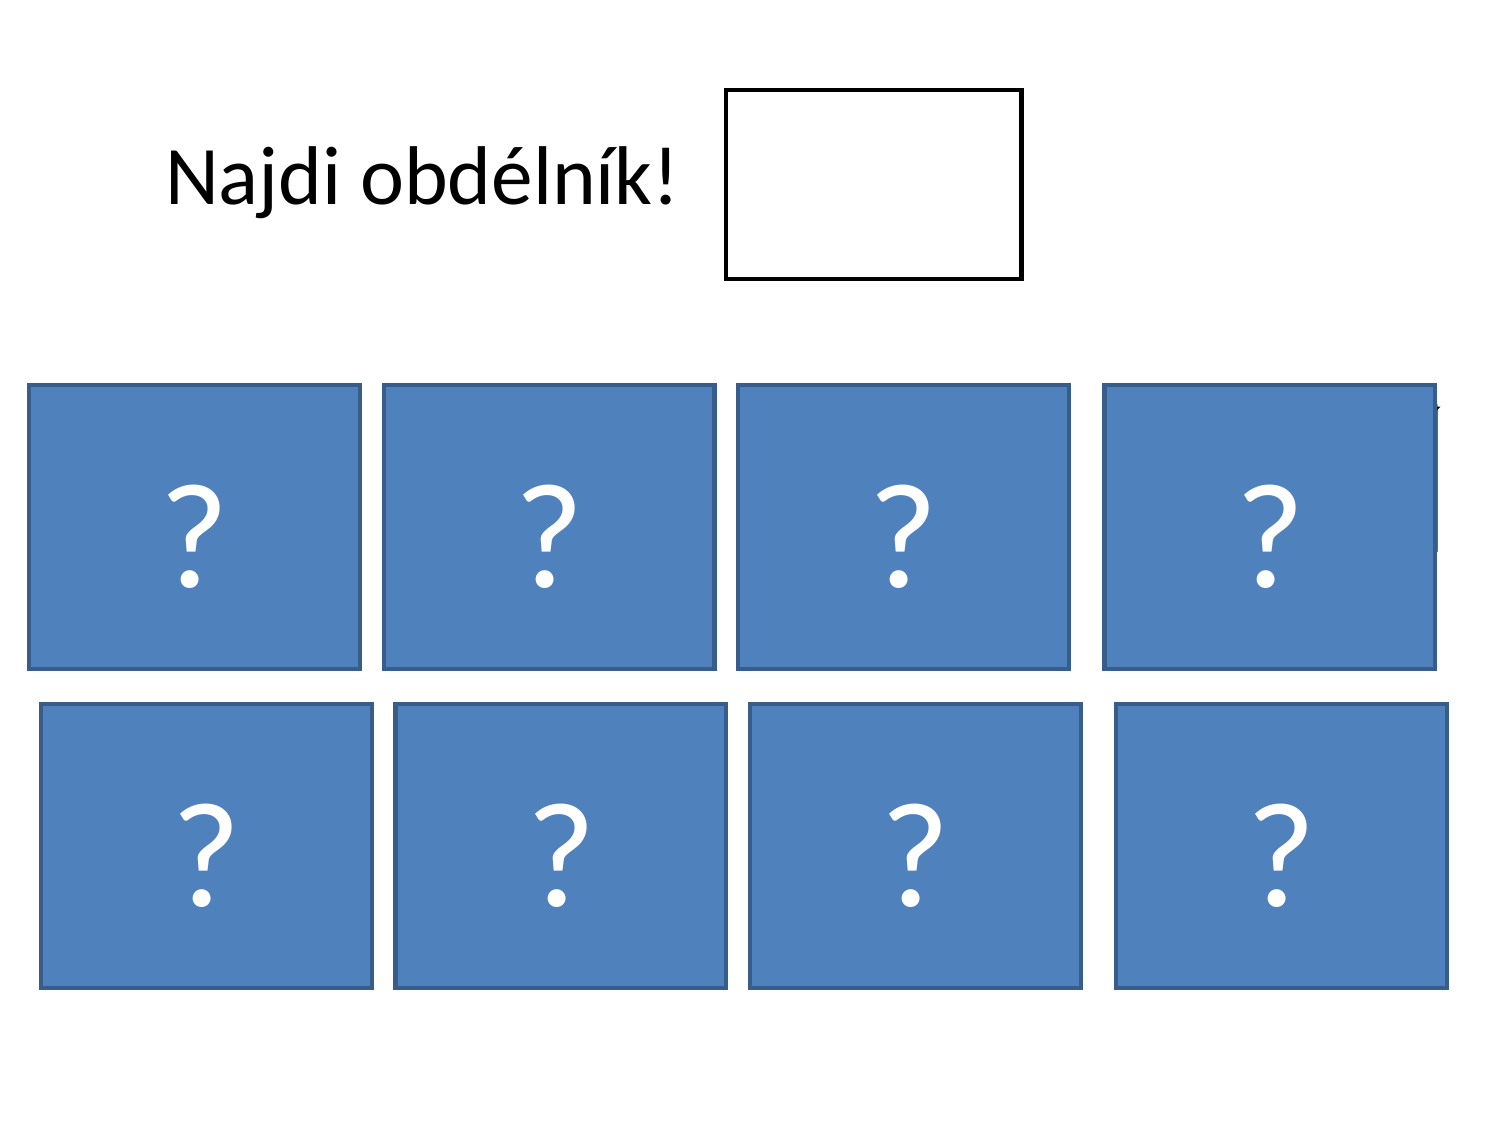

Najdi obdélník!
?
?
?
?
kruh
čtverec
krychle
kvádr
?
?
?
?
válec
trojúhelník
jehlan
obdélník